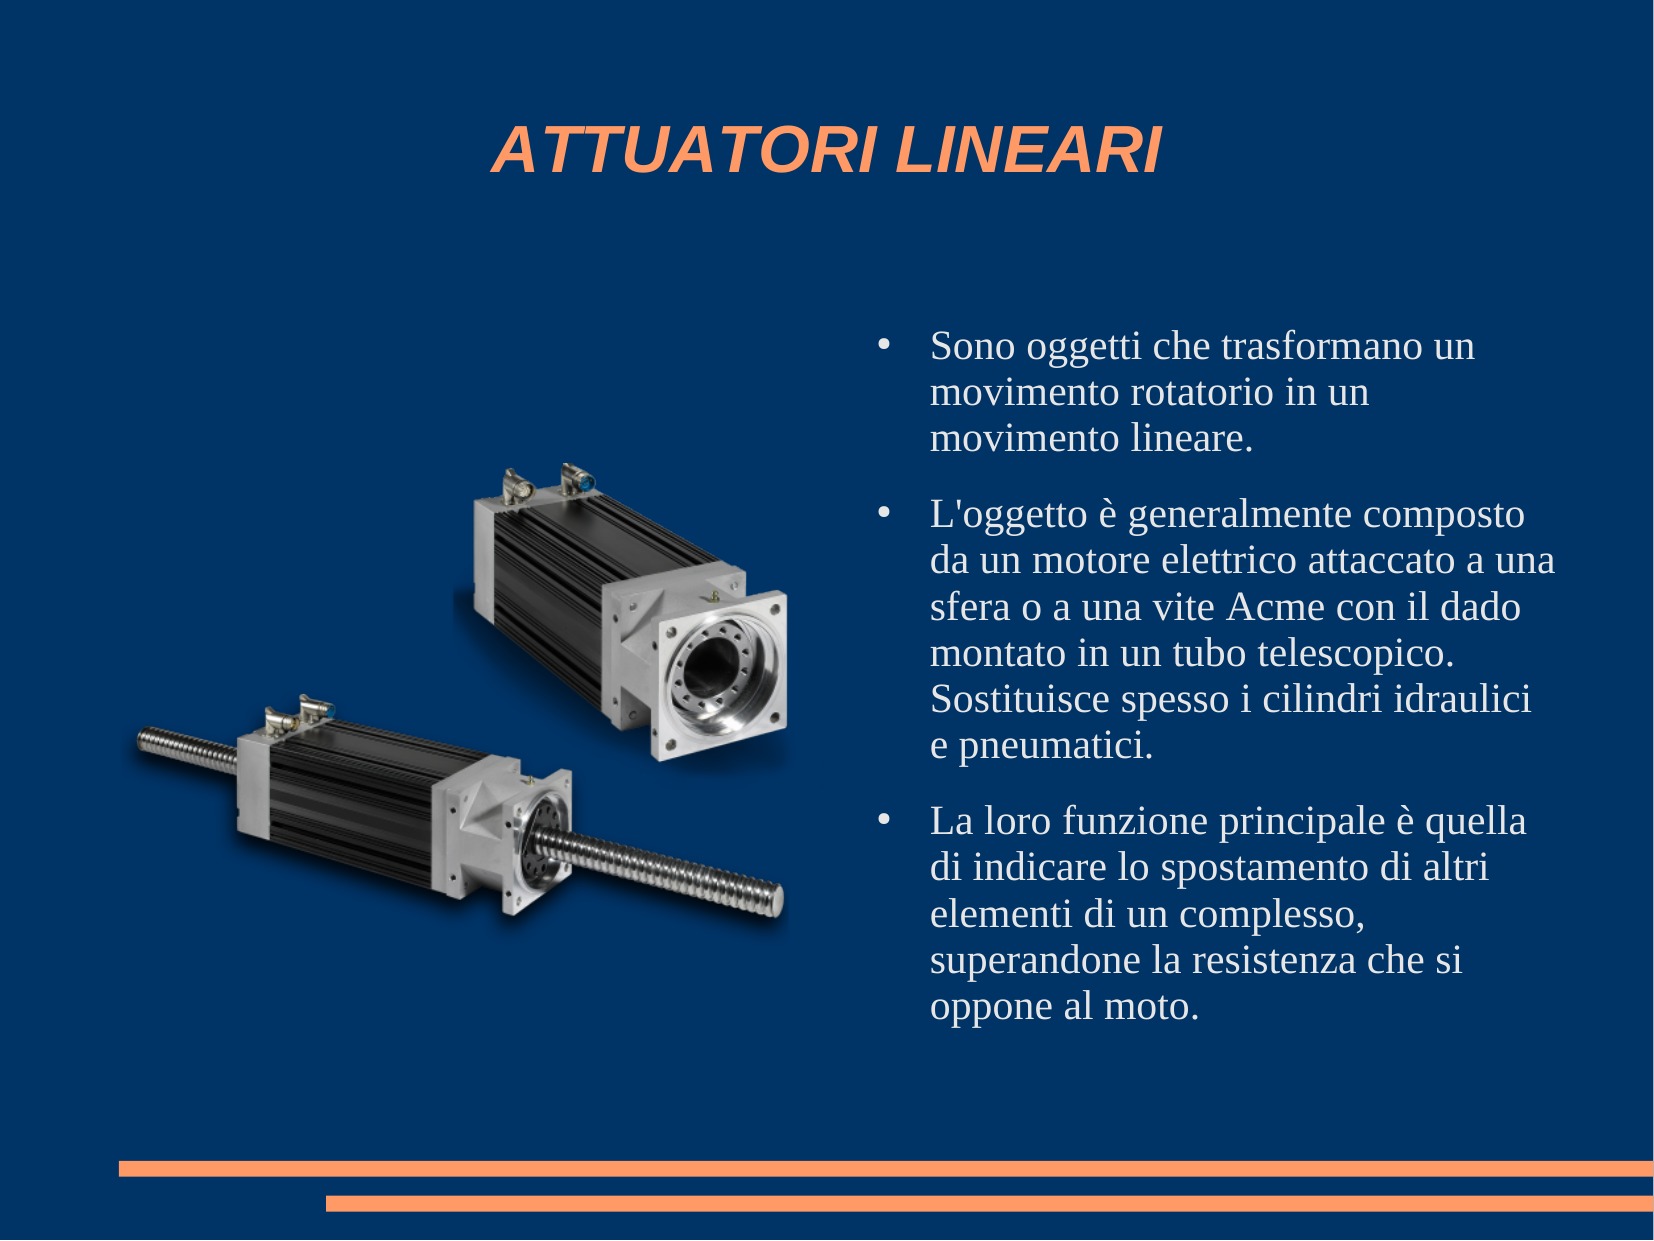

# ATTUATORI LINEARI
Sono oggetti che trasformano un movimento rotatorio in un movimento lineare.
L'oggetto è generalmente composto da un motore elettrico attaccato a una sfera o a una vite Acme con il dado montato in un tubo telescopico. Sostituisce spesso i cilindri idraulici e pneumatici.
La loro funzione principale è quella di indicare lo spostamento di altri elementi di un complesso, superandone la resistenza che si oppone al moto.